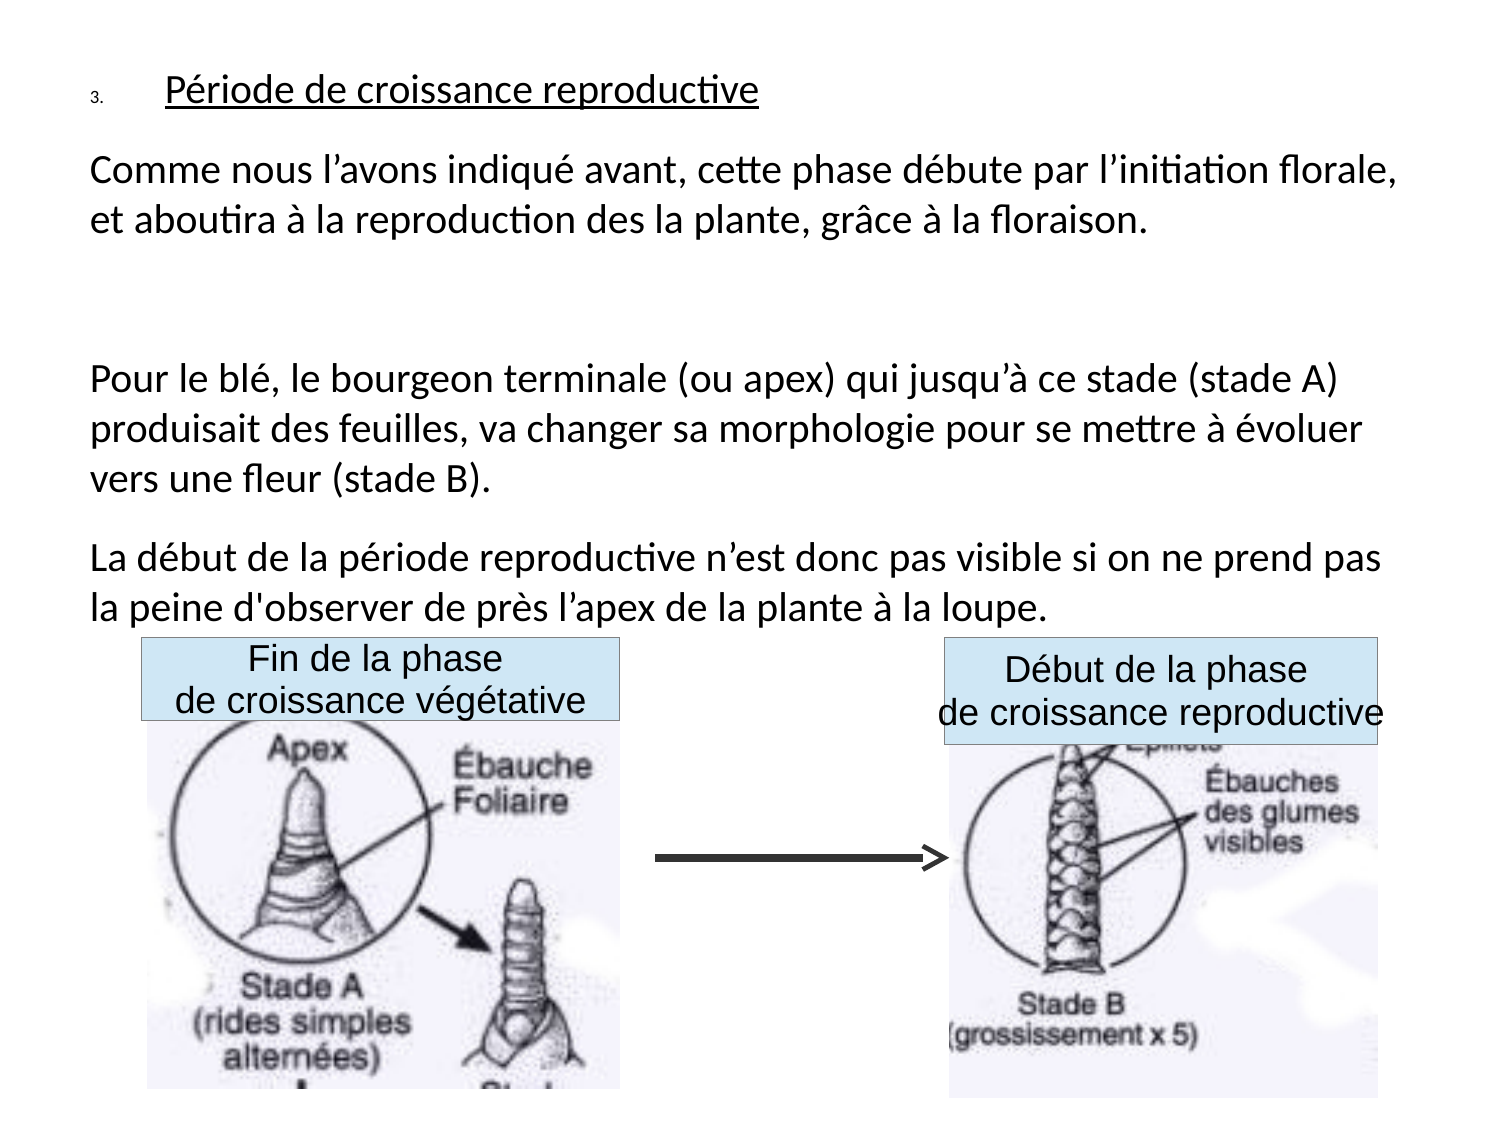

# Période de croissance reproductive
Comme nous l’avons indiqué avant, cette phase débute par l’initiation florale, et aboutira à la reproduction des la plante, grâce à la floraison.
Pour le blé, le bourgeon terminale (ou apex) qui jusqu’à ce stade (stade A) produisait des feuilles, va changer sa morphologie pour se mettre à évoluer vers une fleur (stade B).
La début de la période reproductive n’est donc pas visible si on ne prend pas la peine d'observer de près l’apex de la plante à la loupe.
Début de la phase
de croissance reproductive
Fin de la phase
de croissance végétative